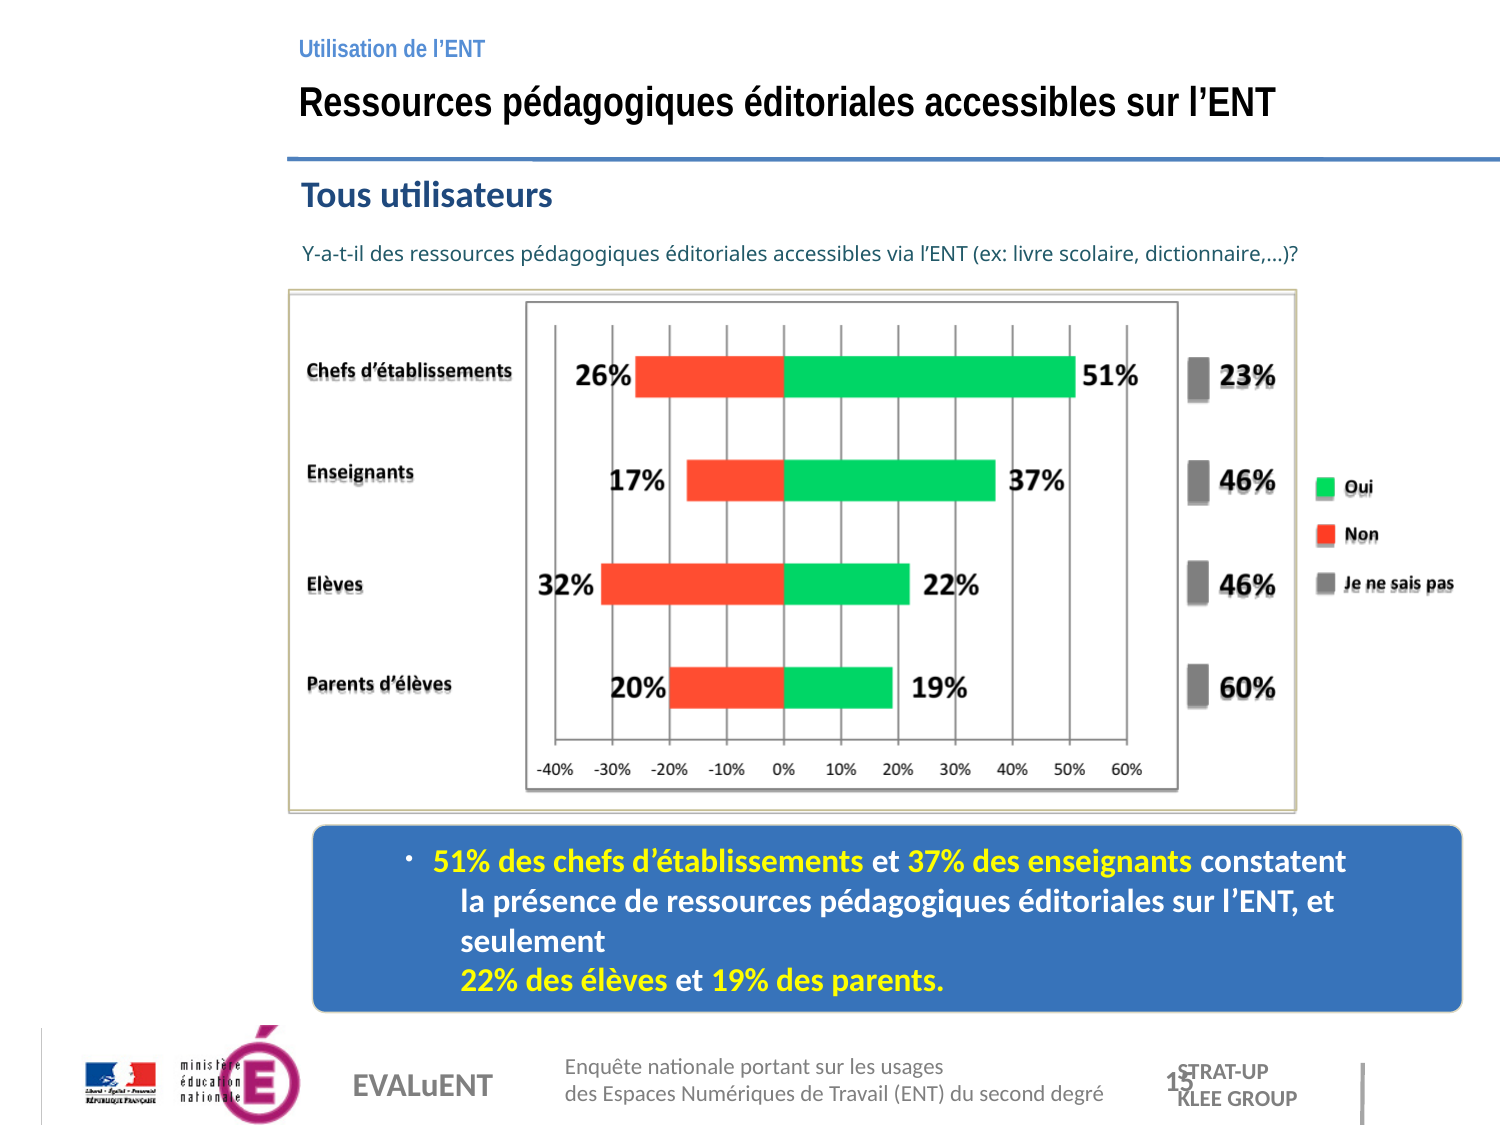

Utilisation de l’ENT
Ressources pédagogiques éditoriales accessibles sur l’ENT
Tous utilisateurs
Y-a-t-il des ressources pédagogiques éditoriales accessibles via l’ENT (ex: livre scolaire, dictionnaire,…)?
51% des chefs d’établissements et 37% des enseignants constatent
la présence de ressources pédagogiques éditoriales sur l’ENT, et seulement
22% des élèves et 19% des parents.